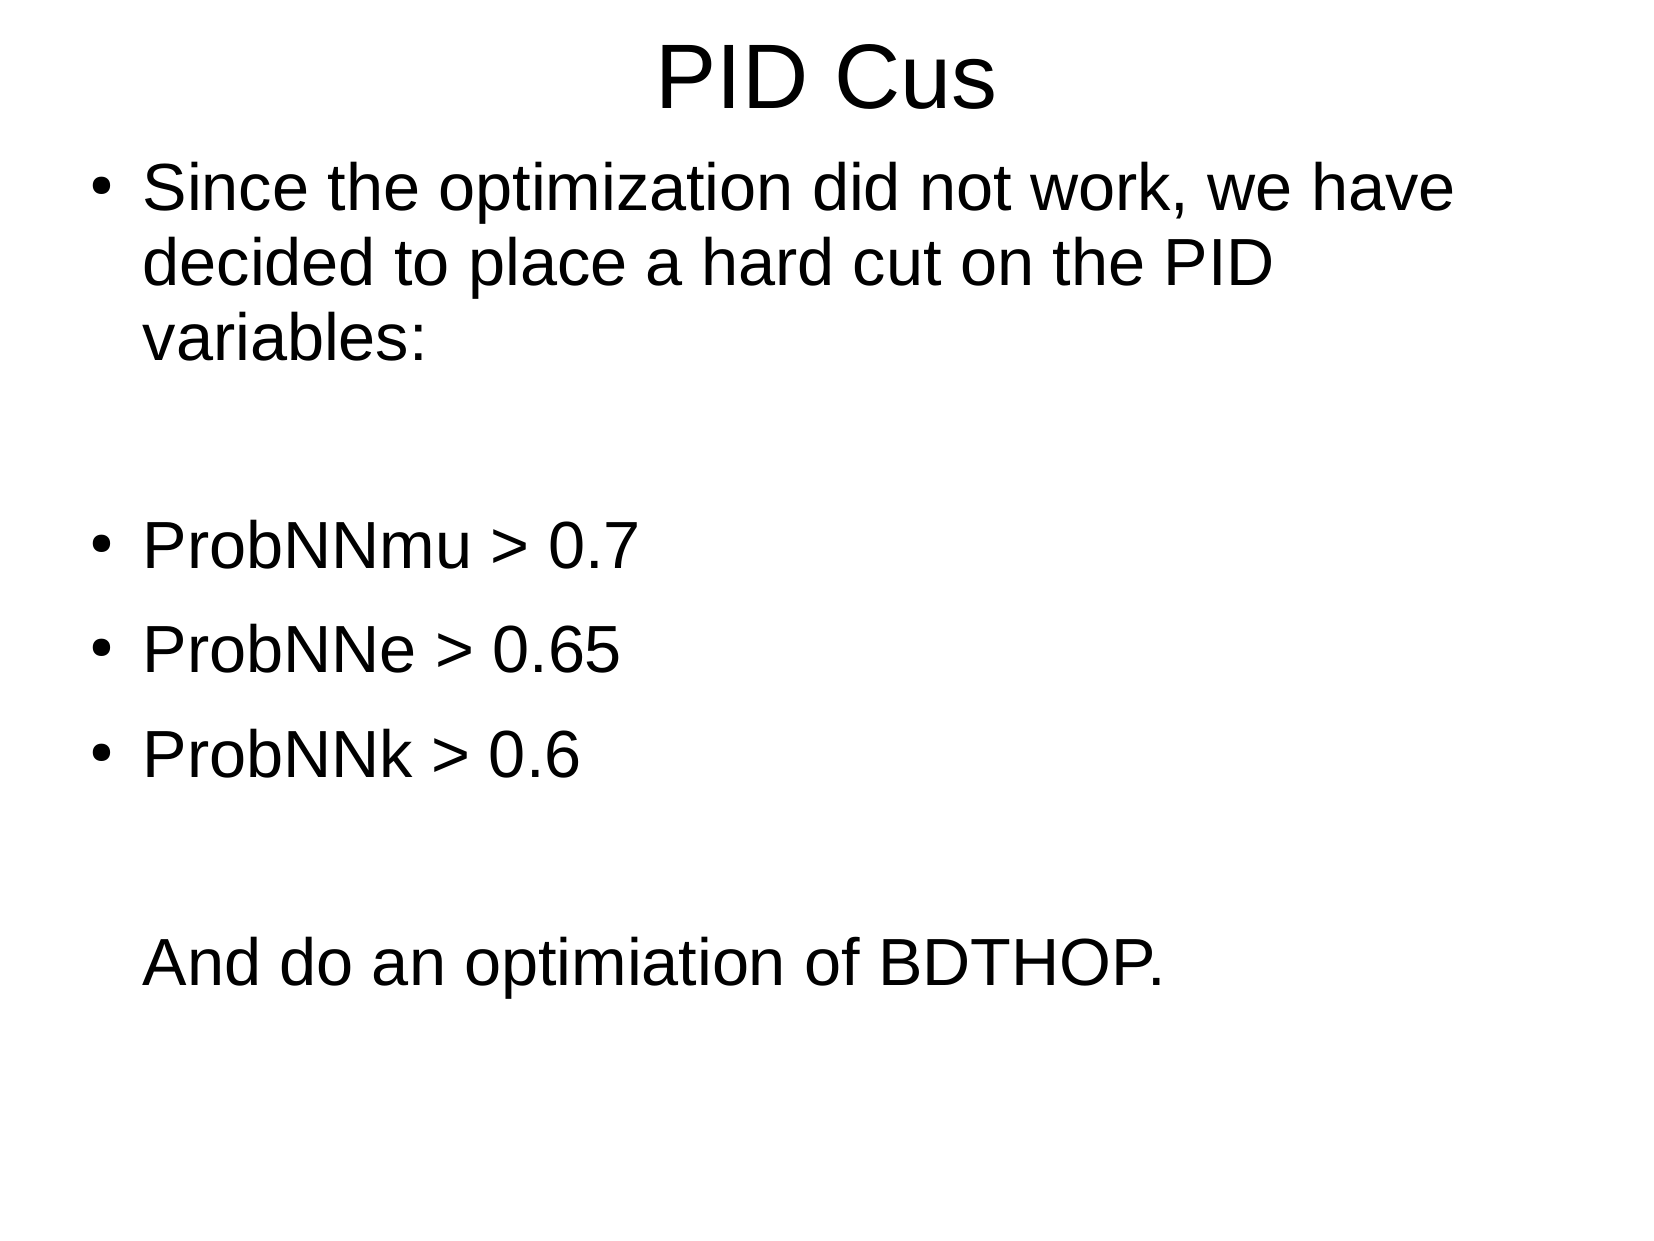

PID Cus
# Since the optimization did not work, we have decided to place a hard cut on the PID variables:
ProbNNmu > 0.7
ProbNNe > 0.65
ProbNNk > 0.6
And do an optimiation of BDTHOP.